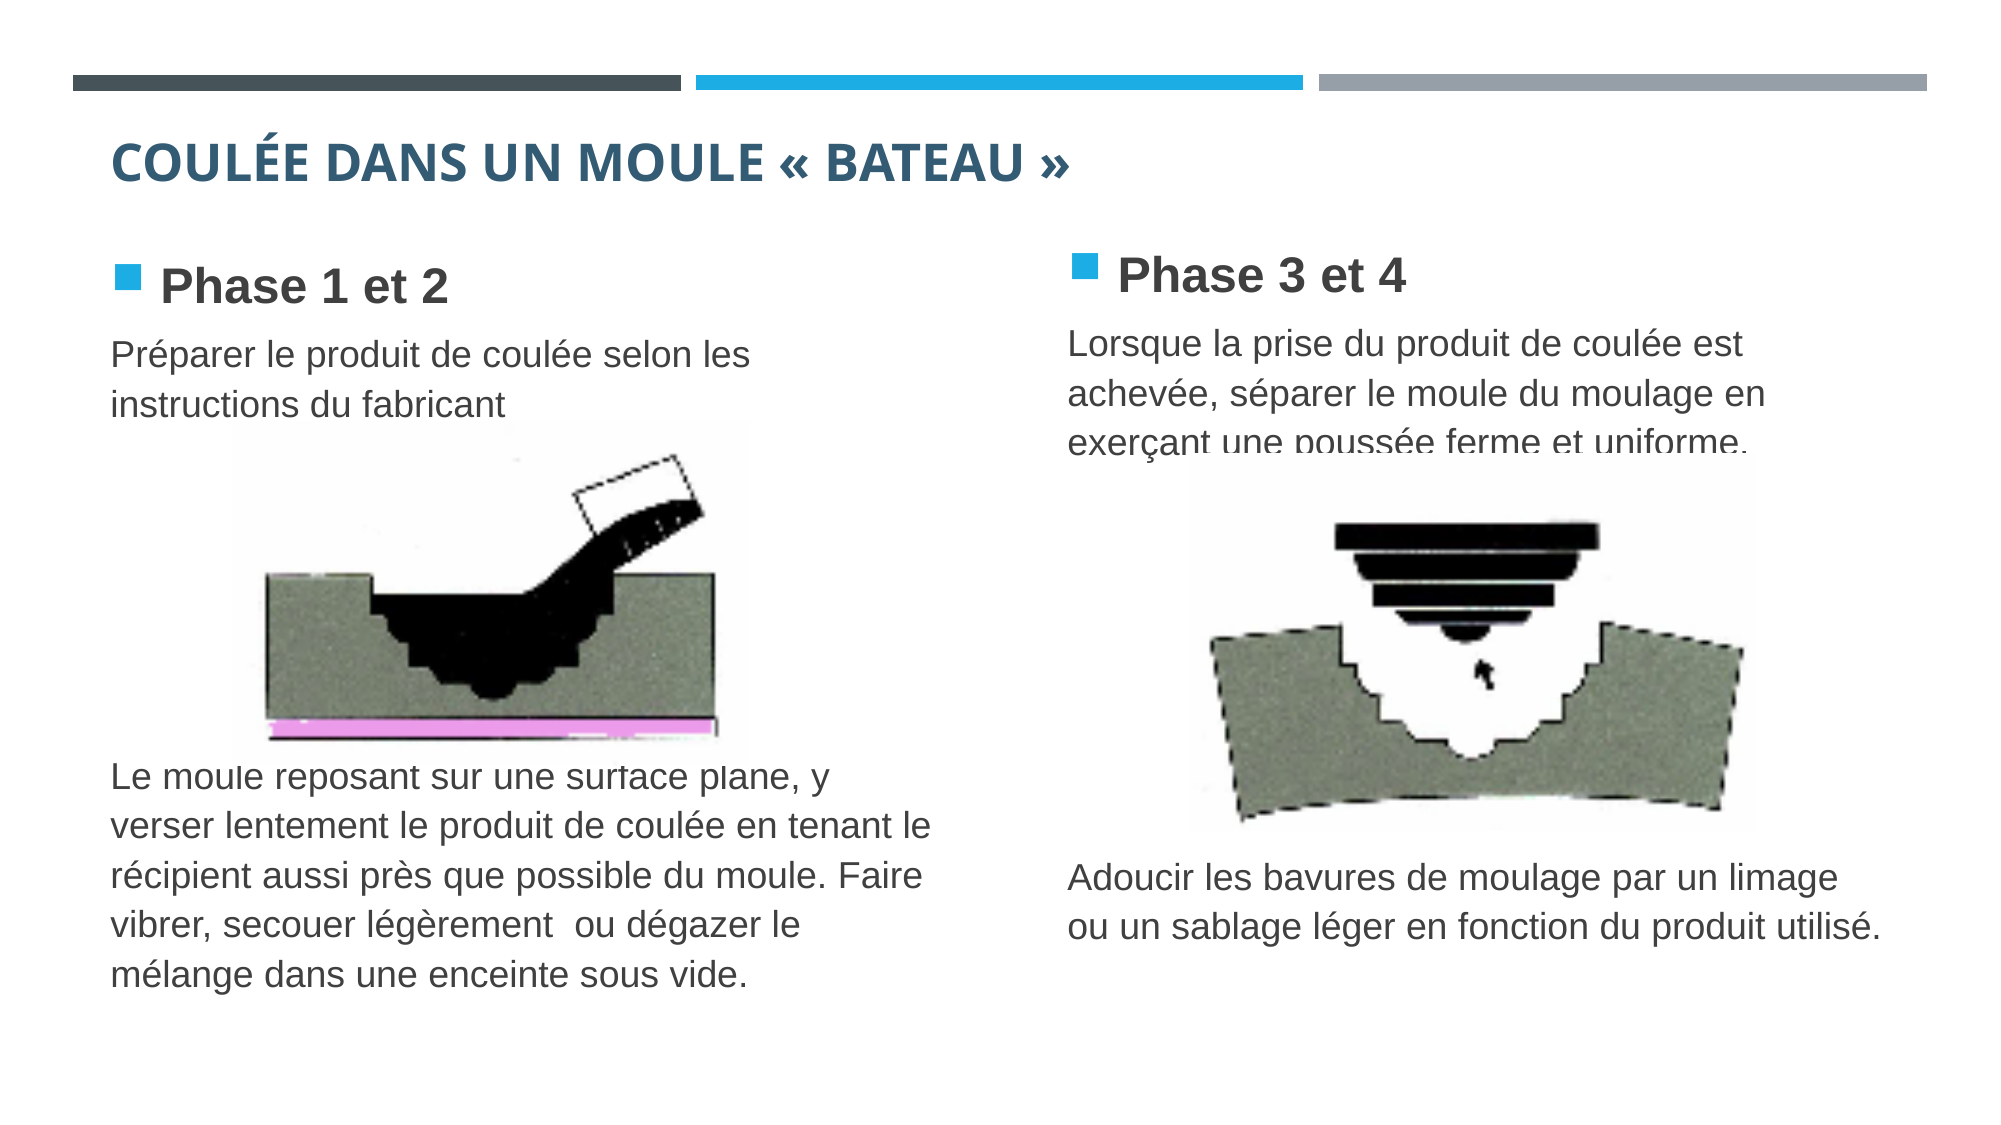

Phase 1 et 2
Préparer le produit de coulée selon les instructions du fabricant
Le moule reposant sur une surface plane, y verser lentement le produit de coulée en tenant le récipient aussi près que possible du moule. Faire vibrer, secouer légèrement ou dégazer le mélange dans une enceinte sous vide.
Phase 3 et 4
Lorsque la prise du produit de coulée est achevée, séparer le moule du moulage en exerçant une poussée ferme et uniforme.
Adoucir les bavures de moulage par un limage ou un sablage léger en fonction du produit utilisé.
# Coulée dans un moule « bateau »